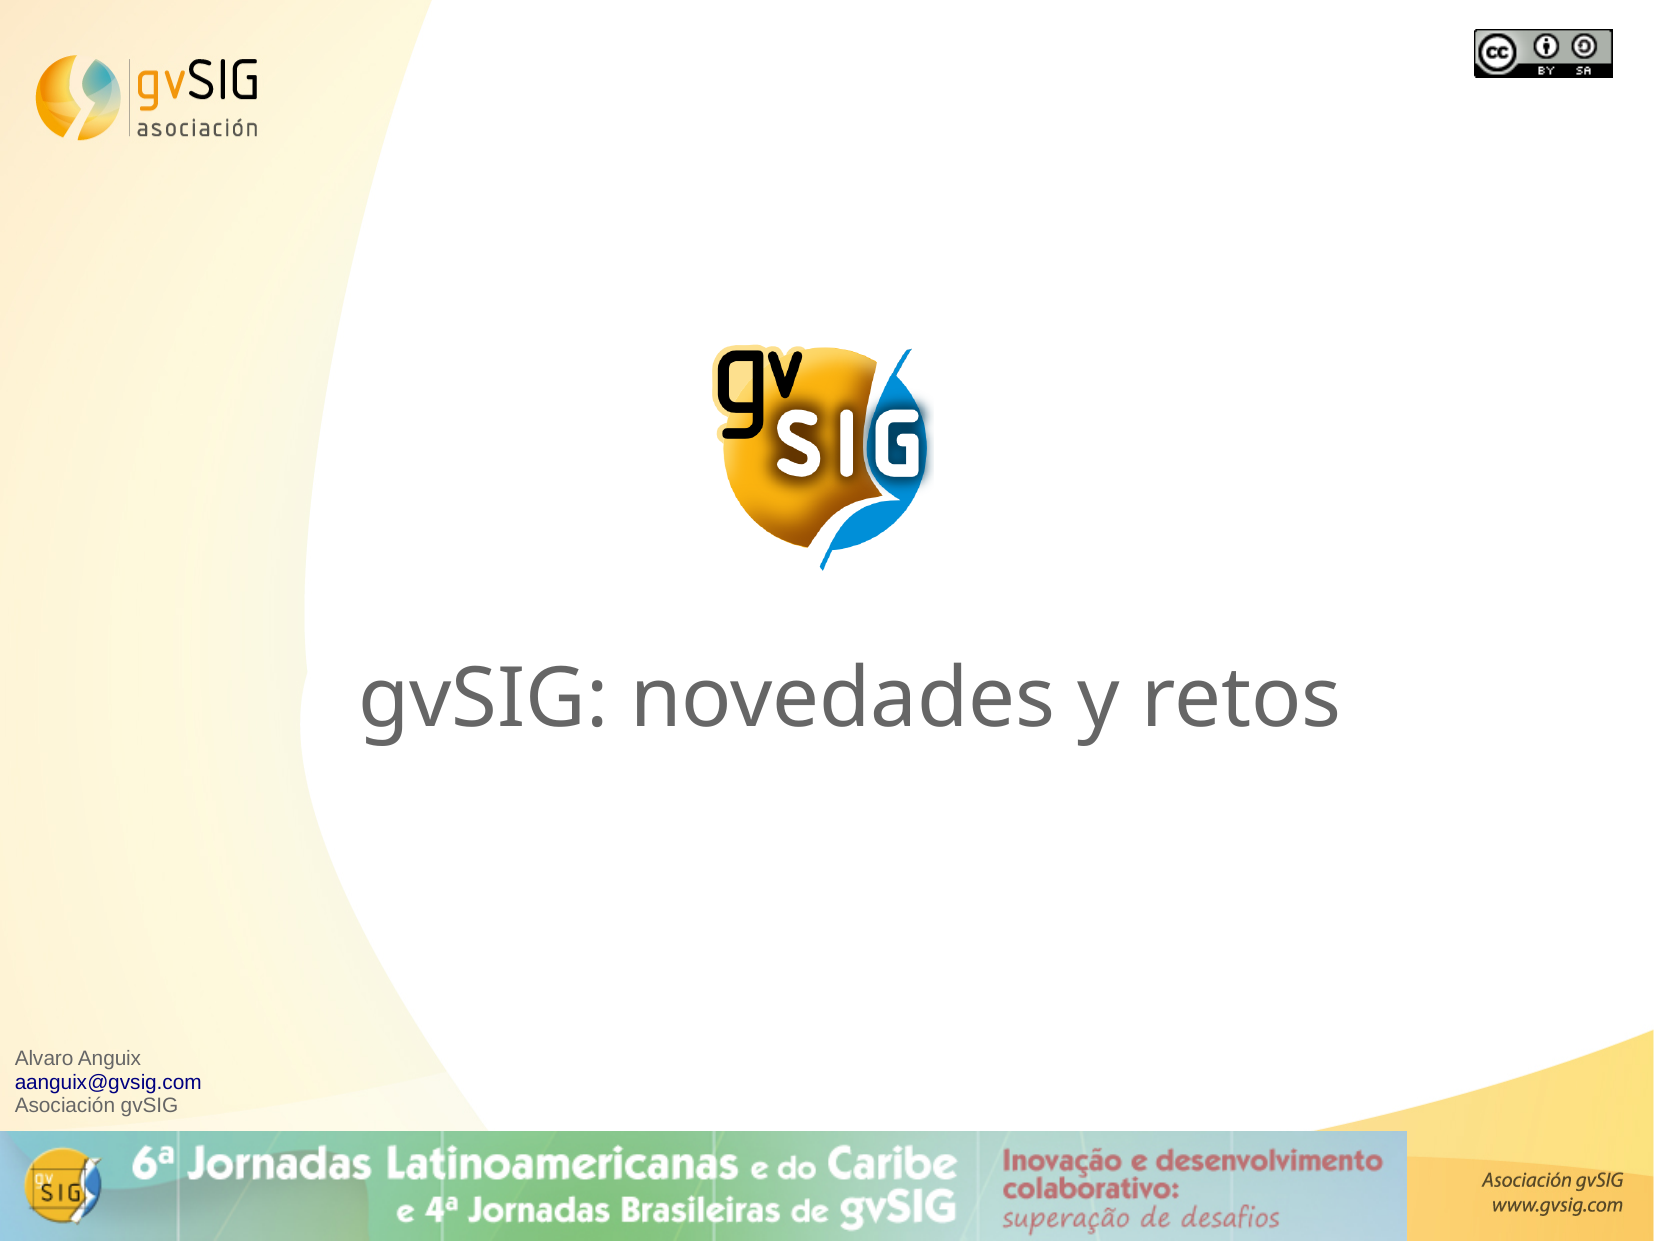

# gvSIG: novedades y retos
Alvaro Anguix
aanguix@gvsig.com
Asociación gvSIG